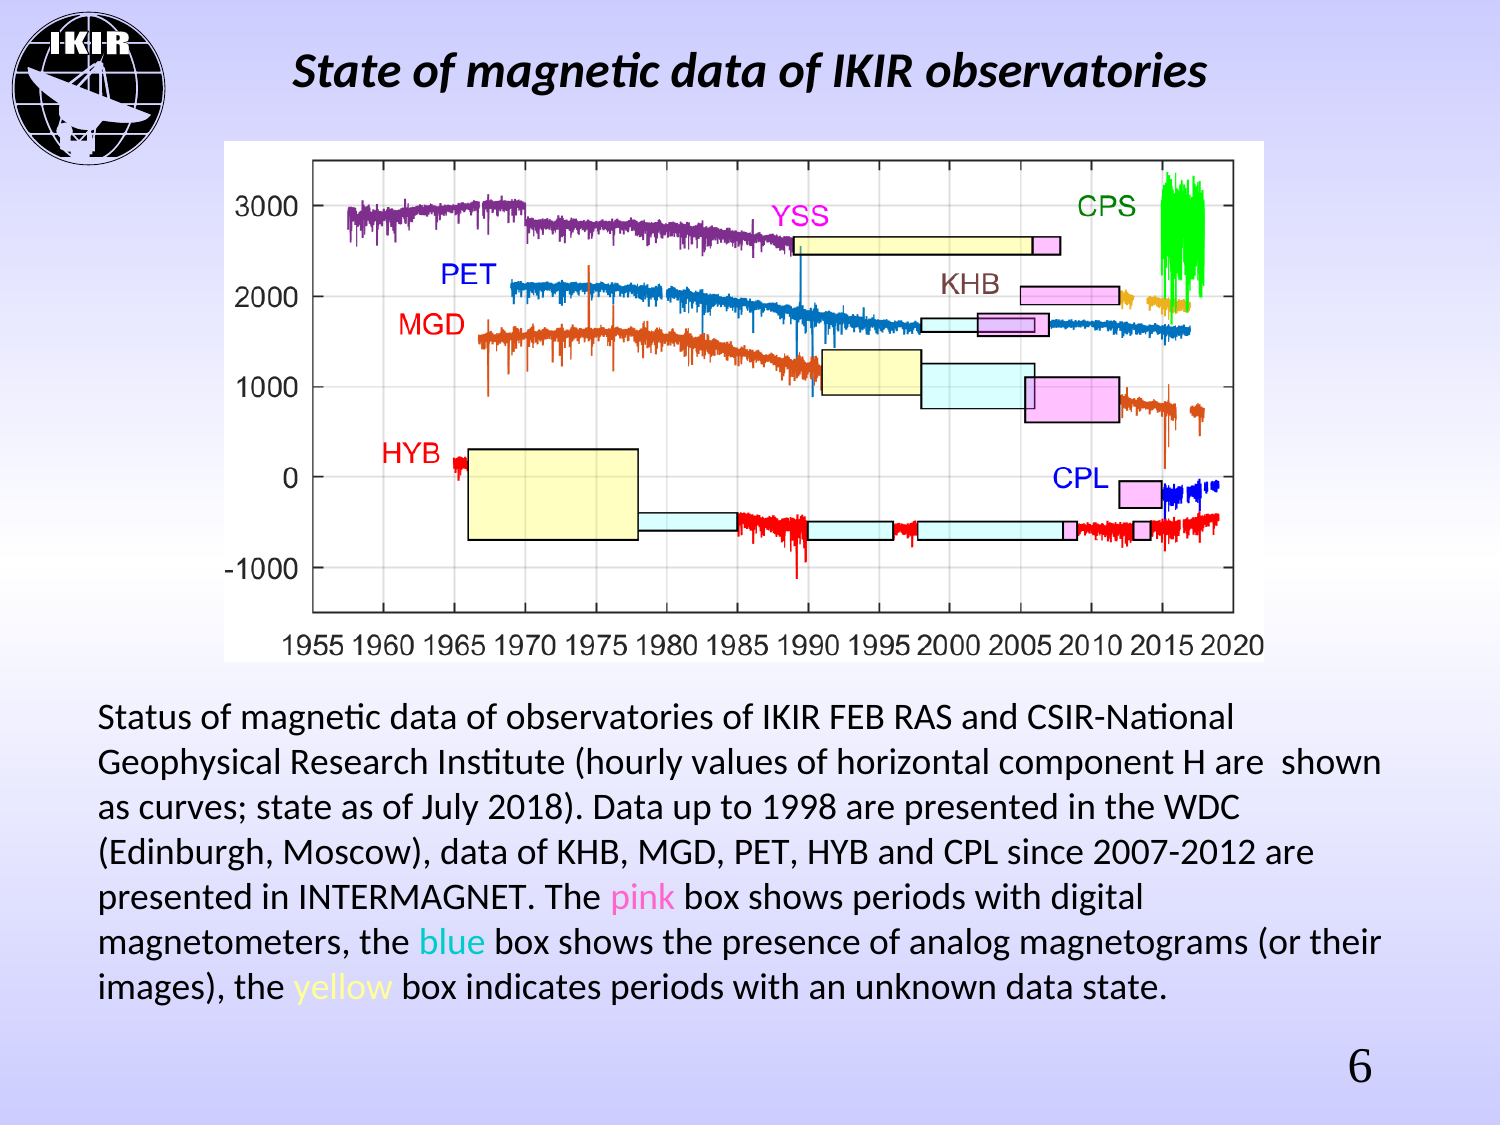

State of magnetic data of IKIR observatories
Status of magnetic data of observatories of IKIR FEB RAS and CSIR-National Geophysical Research Institute (hourly values of horizontal component H are shown as curves; state as of July 2018). Data up to 1998 are presented in the WDC (Edinburgh, Moscow), data of KHB, MGD, PET, HYB and CPL since 2007-2012 are presented in INTERMAGNET. The pink box shows periods with digital magnetometers, the blue box shows the presence of analog magnetograms (or their images), the yellow box indicates periods with an unknown data state.
6